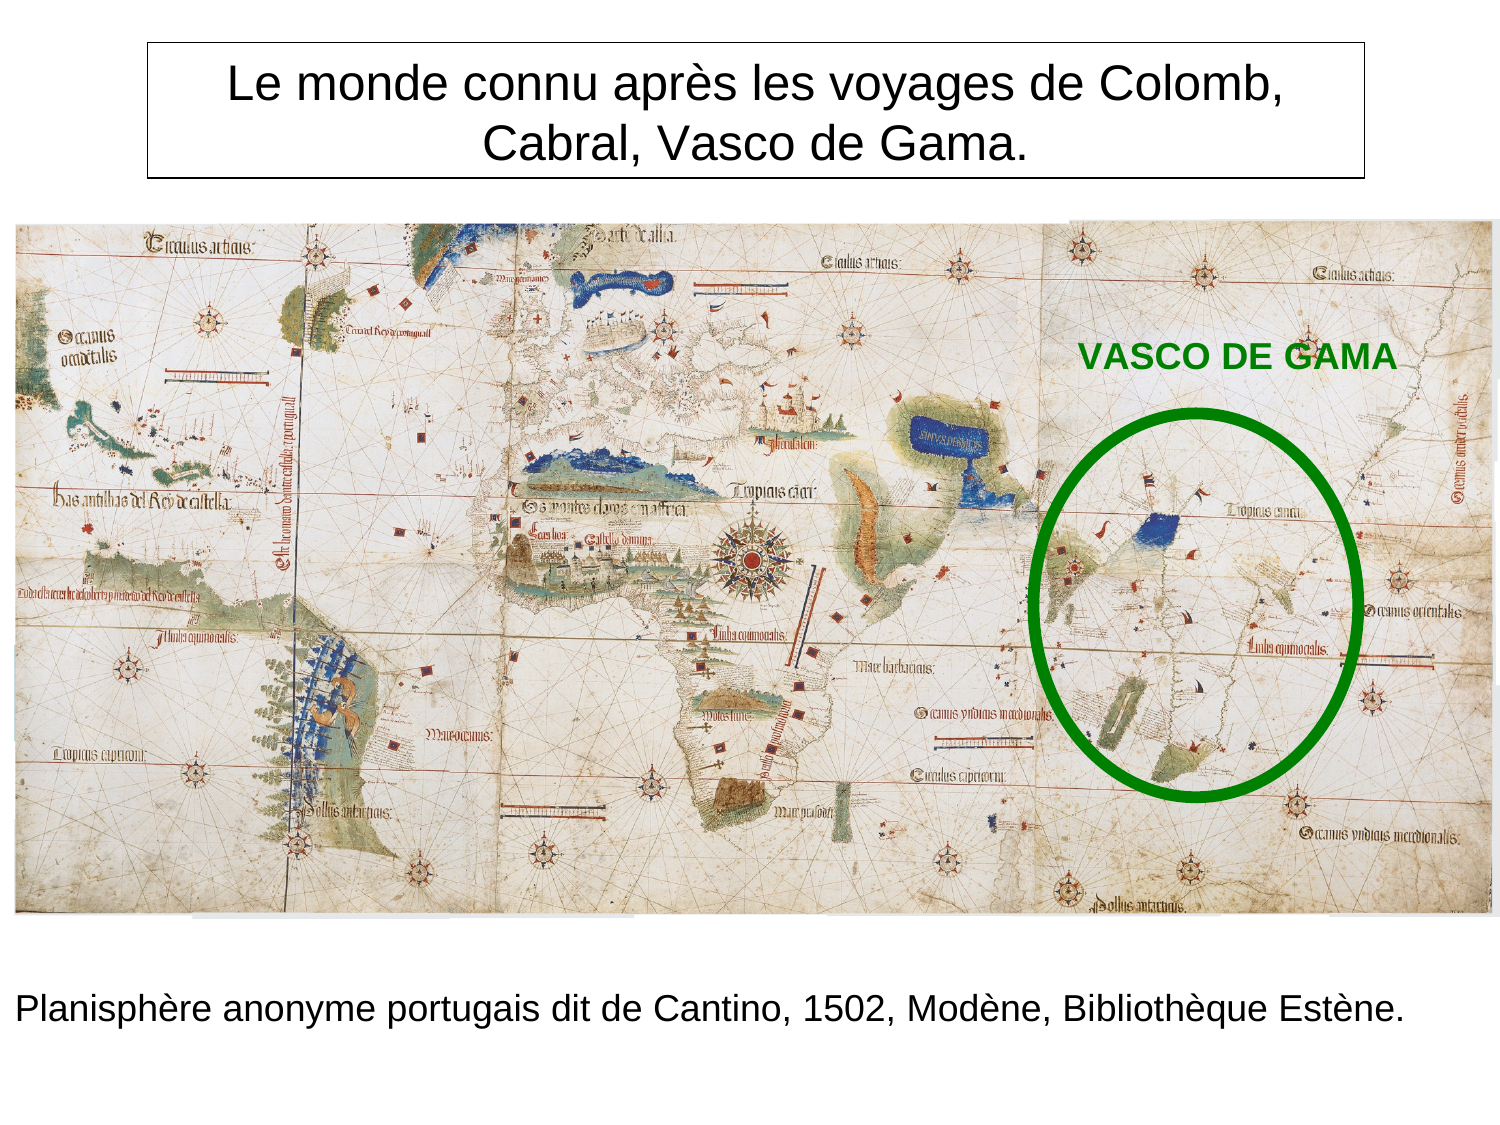

Le monde connu après les voyages de Colomb, Cabral, Vasco de Gama.
VASCO DE GAMA
Planisphère anonyme portugais dit de Cantino, 1502, Modène, Bibliothèque Estène.